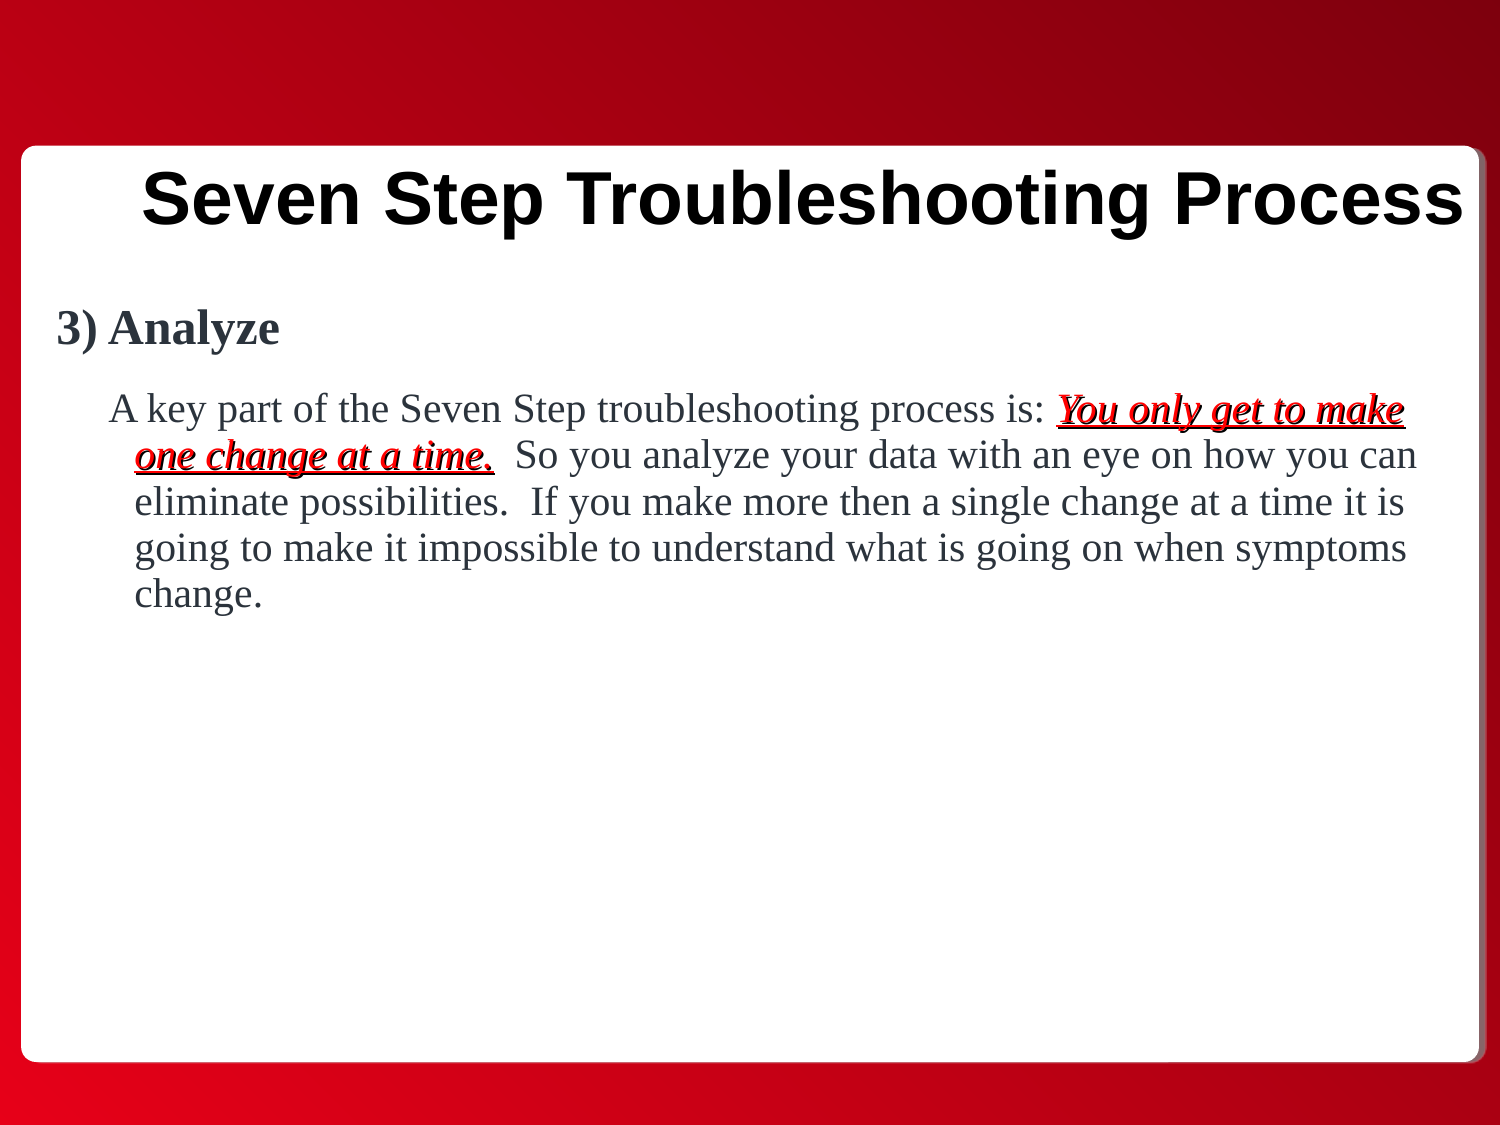

# Seven Step Troubleshooting Process
3) Analyze
A key part of the Seven Step troubleshooting process is: You only get to make one change at a time. So you analyze your data with an eye on how you can eliminate possibilities. If you make more then a single change at a time it is going to make it impossible to understand what is going on when symptoms change.